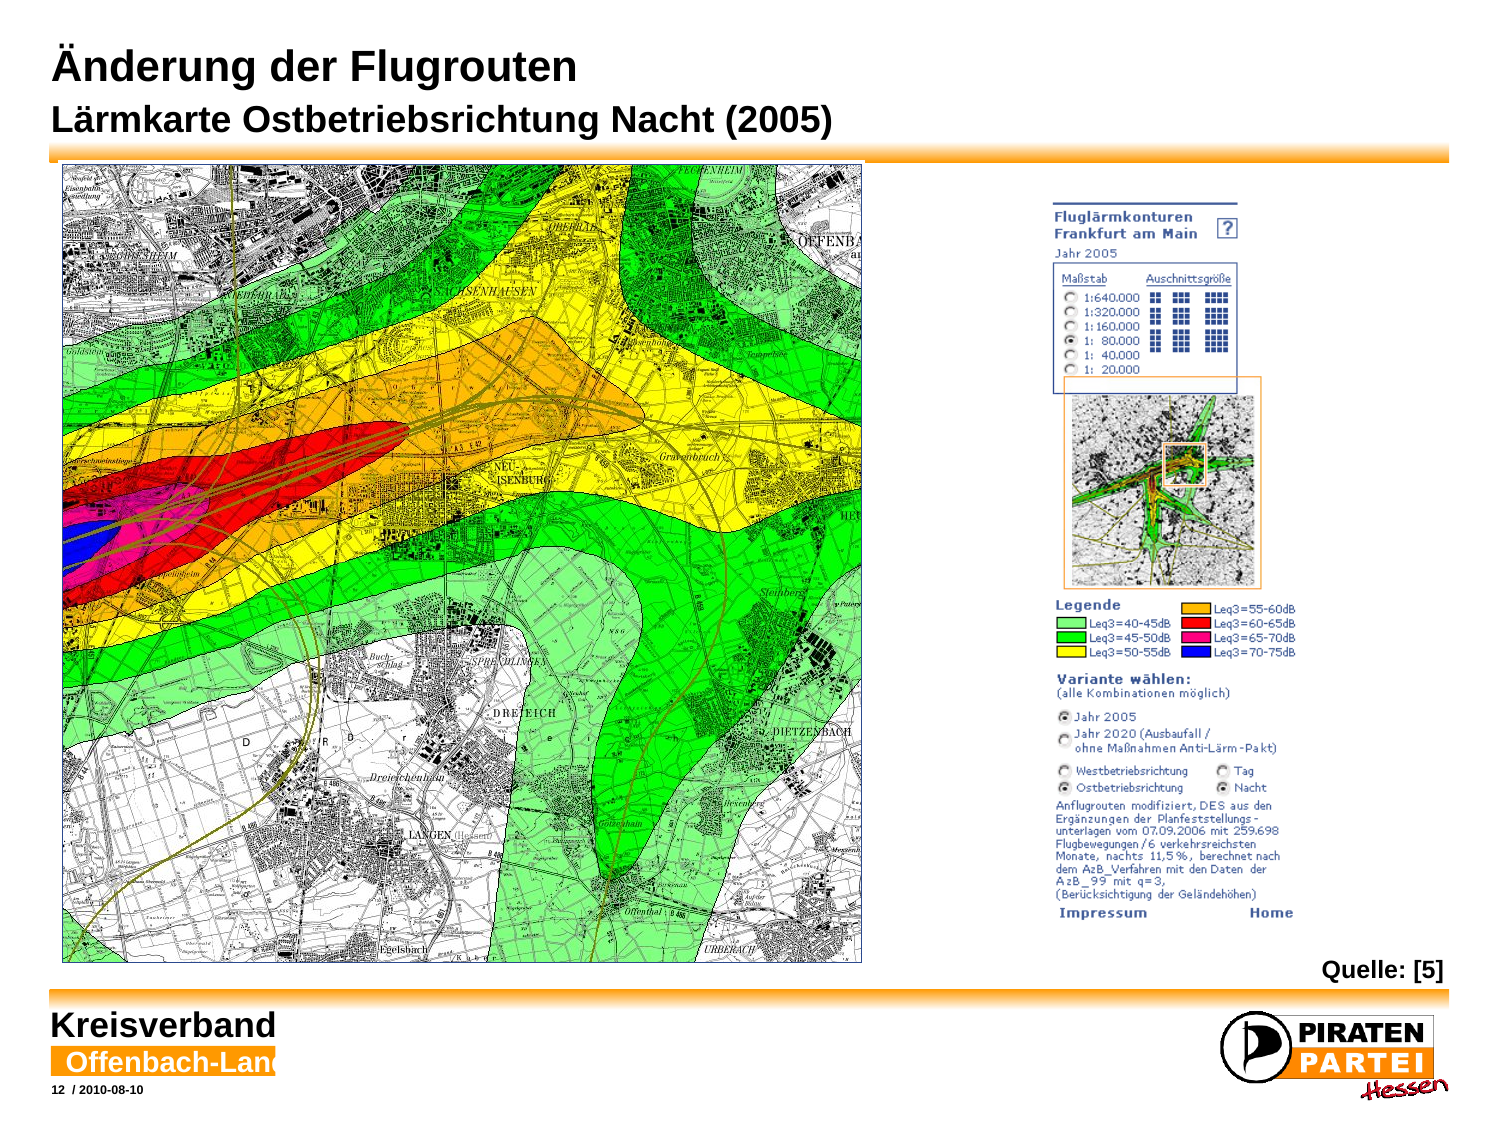

# Änderung der Flugrouten Lärmkarte Ostbetriebsrichtung Nacht (2005)
Quelle: [5]